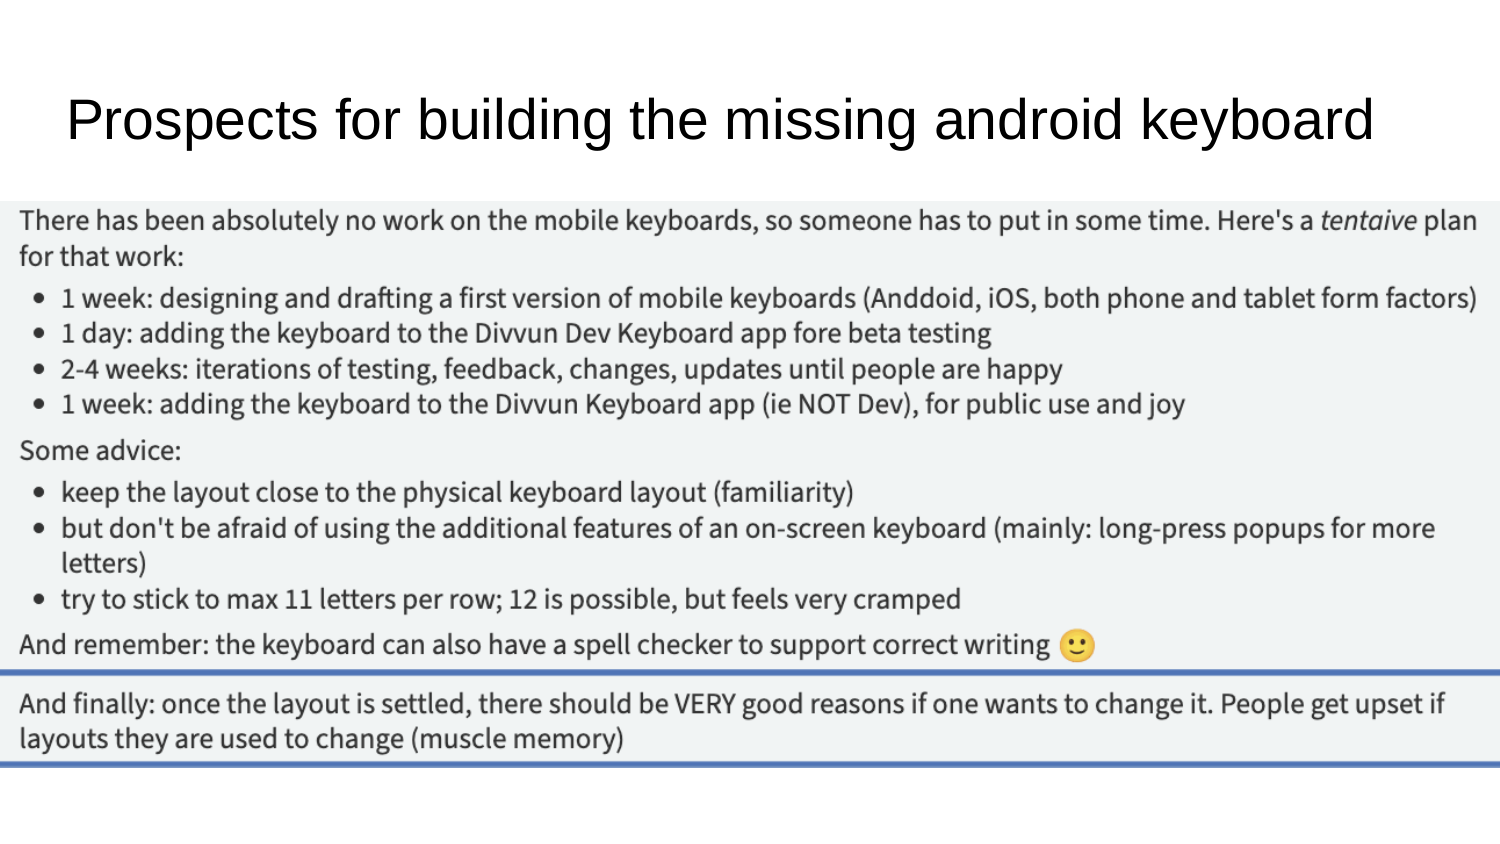

# Prospects for building the missing android keyboard